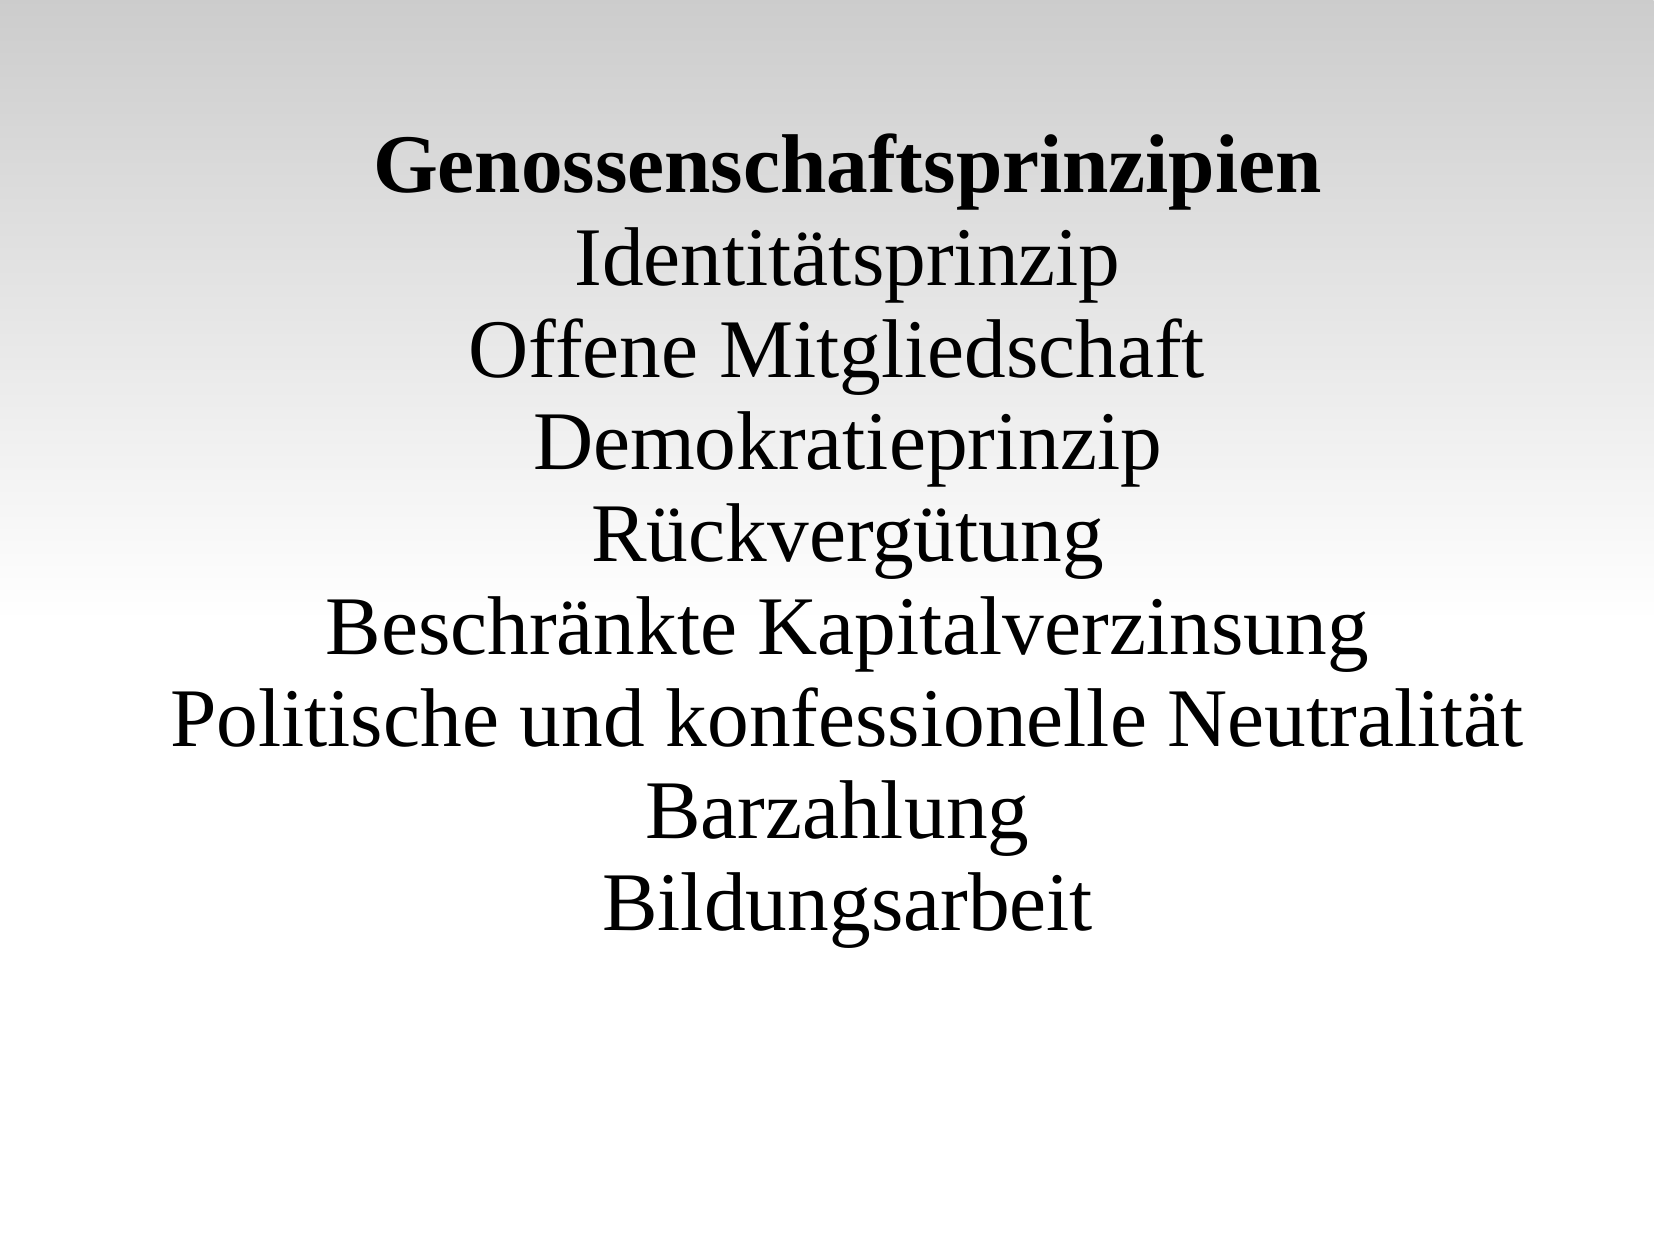

Genossenschaftsprinzipien
Identitätsprinzip
Offene Mitgliedschaft
Demokratieprinzip
Rückvergütung
Beschränkte Kapitalverzinsung
Politische und konfessionelle Neutralität
Barzahlung
Bildungsarbeit